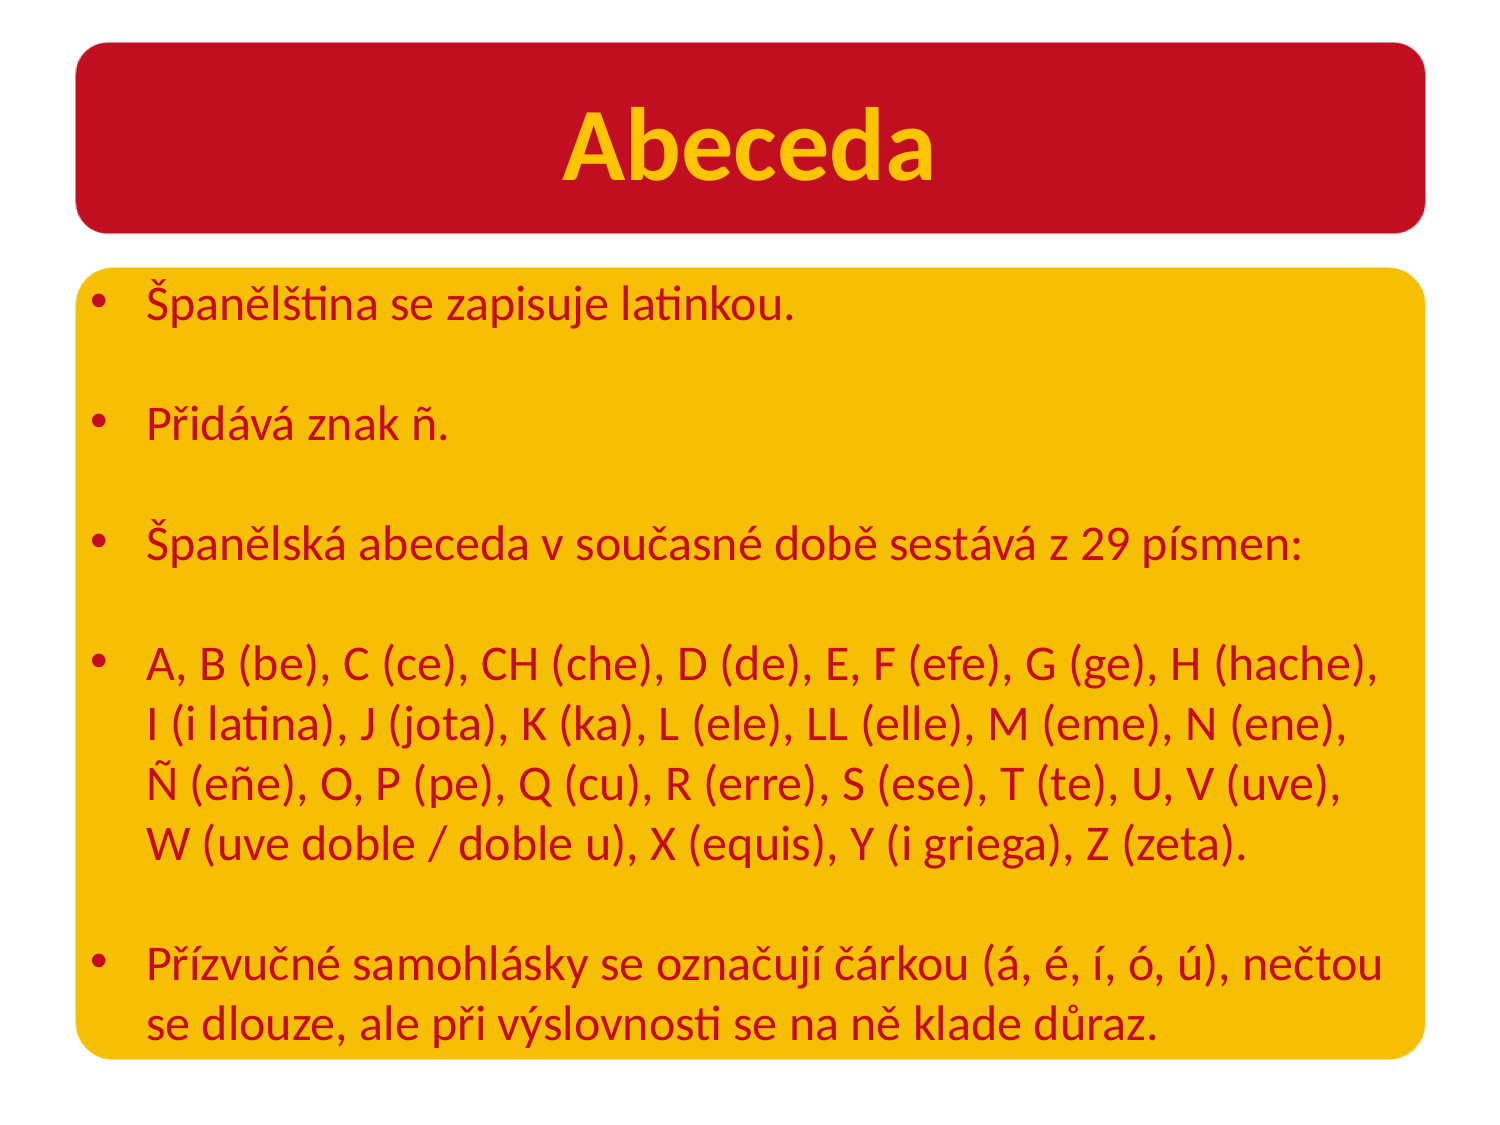

Abeceda
# Španělština se zapisuje latinkou.
Přidává znak ñ.
Španělská abeceda v současné době sestává z 29 písmen:
A, B (be), C (ce), CH (che), D (de), E, F (efe), G (ge), H (hache),
I (i latina), J (jota), K (ka), L (ele), LL (elle), M (eme), N (ene),
Ñ (eñe), O, P (pe), Q (cu), R (erre), S (ese), T (te), U, V (uve),
W (uve doble / doble u), X (equis), Y (i griega), Z (zeta).
Přízvučné samohlásky se označují čárkou (á, é, í, ó, ú), nečtou se dlouze, ale při výslovnosti se na ně klade důraz.